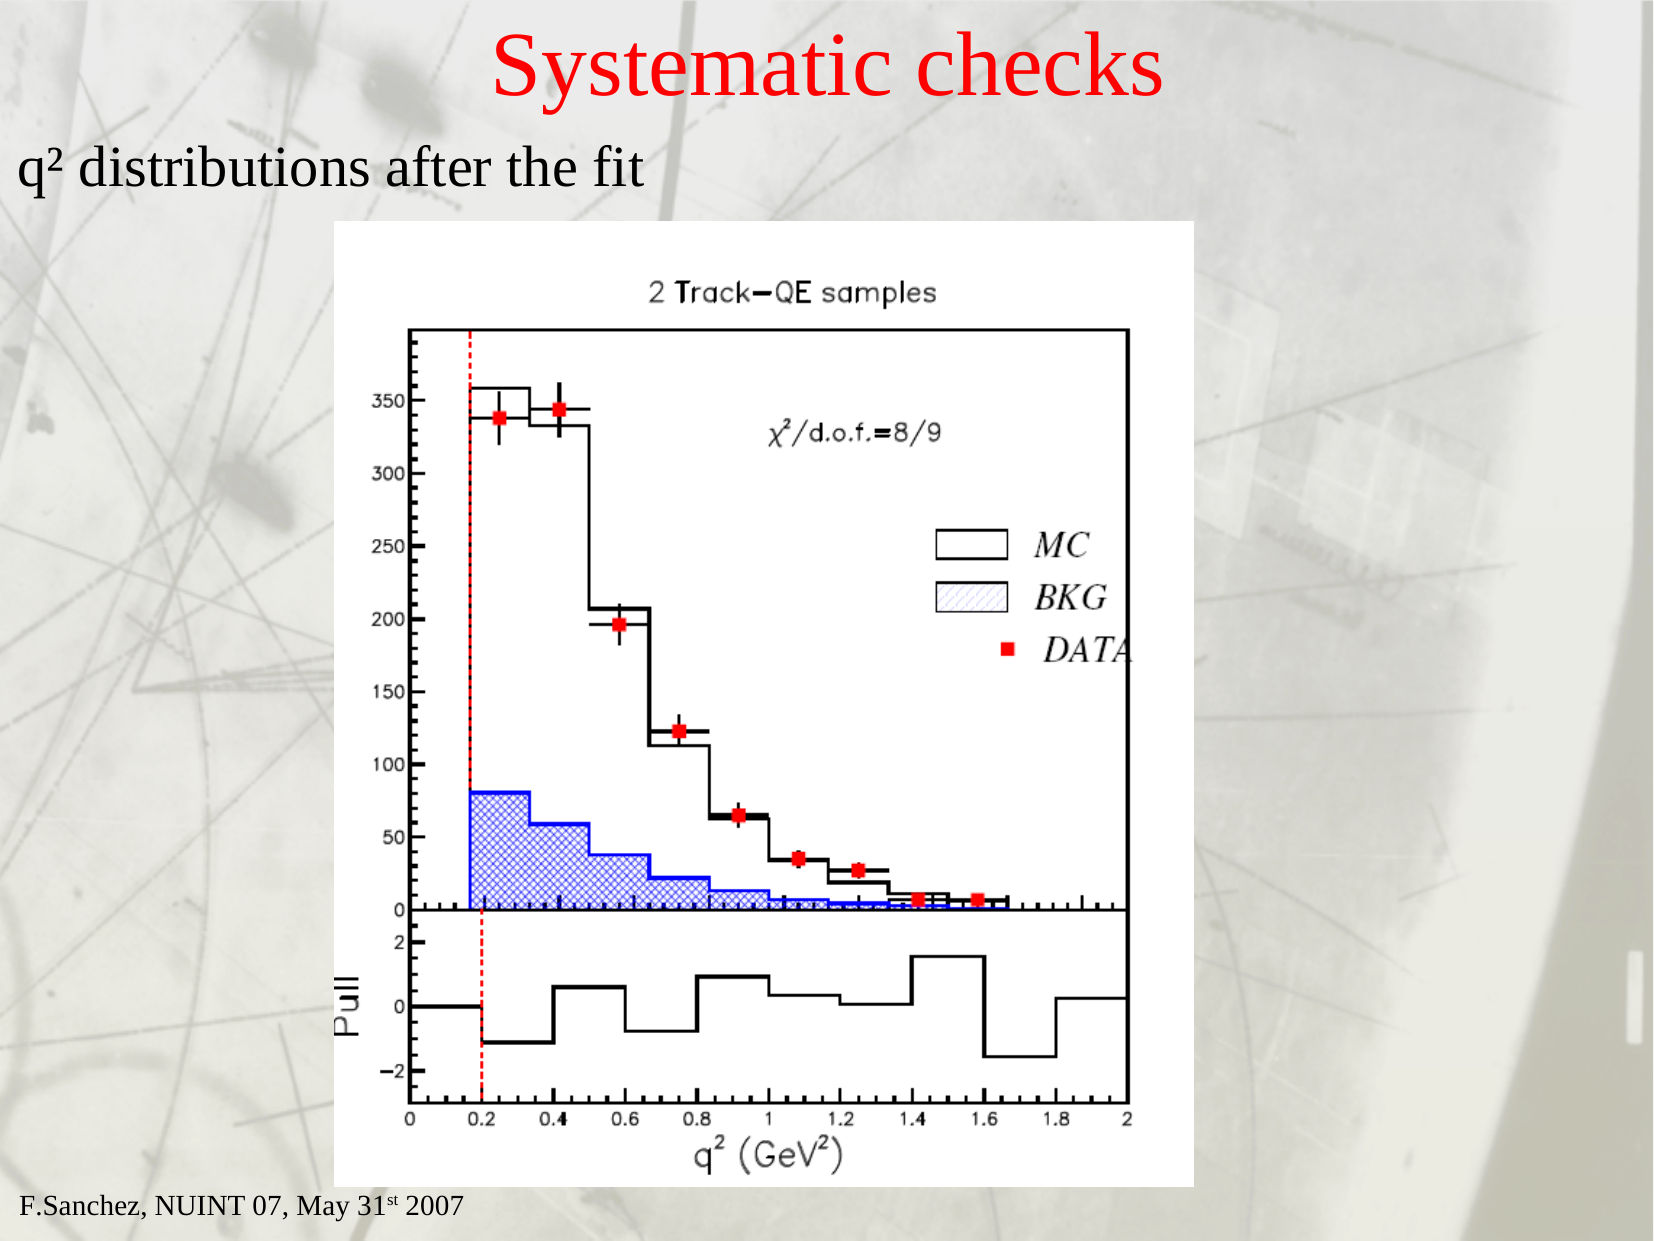

# Systematic checks
q² distributions after the fit